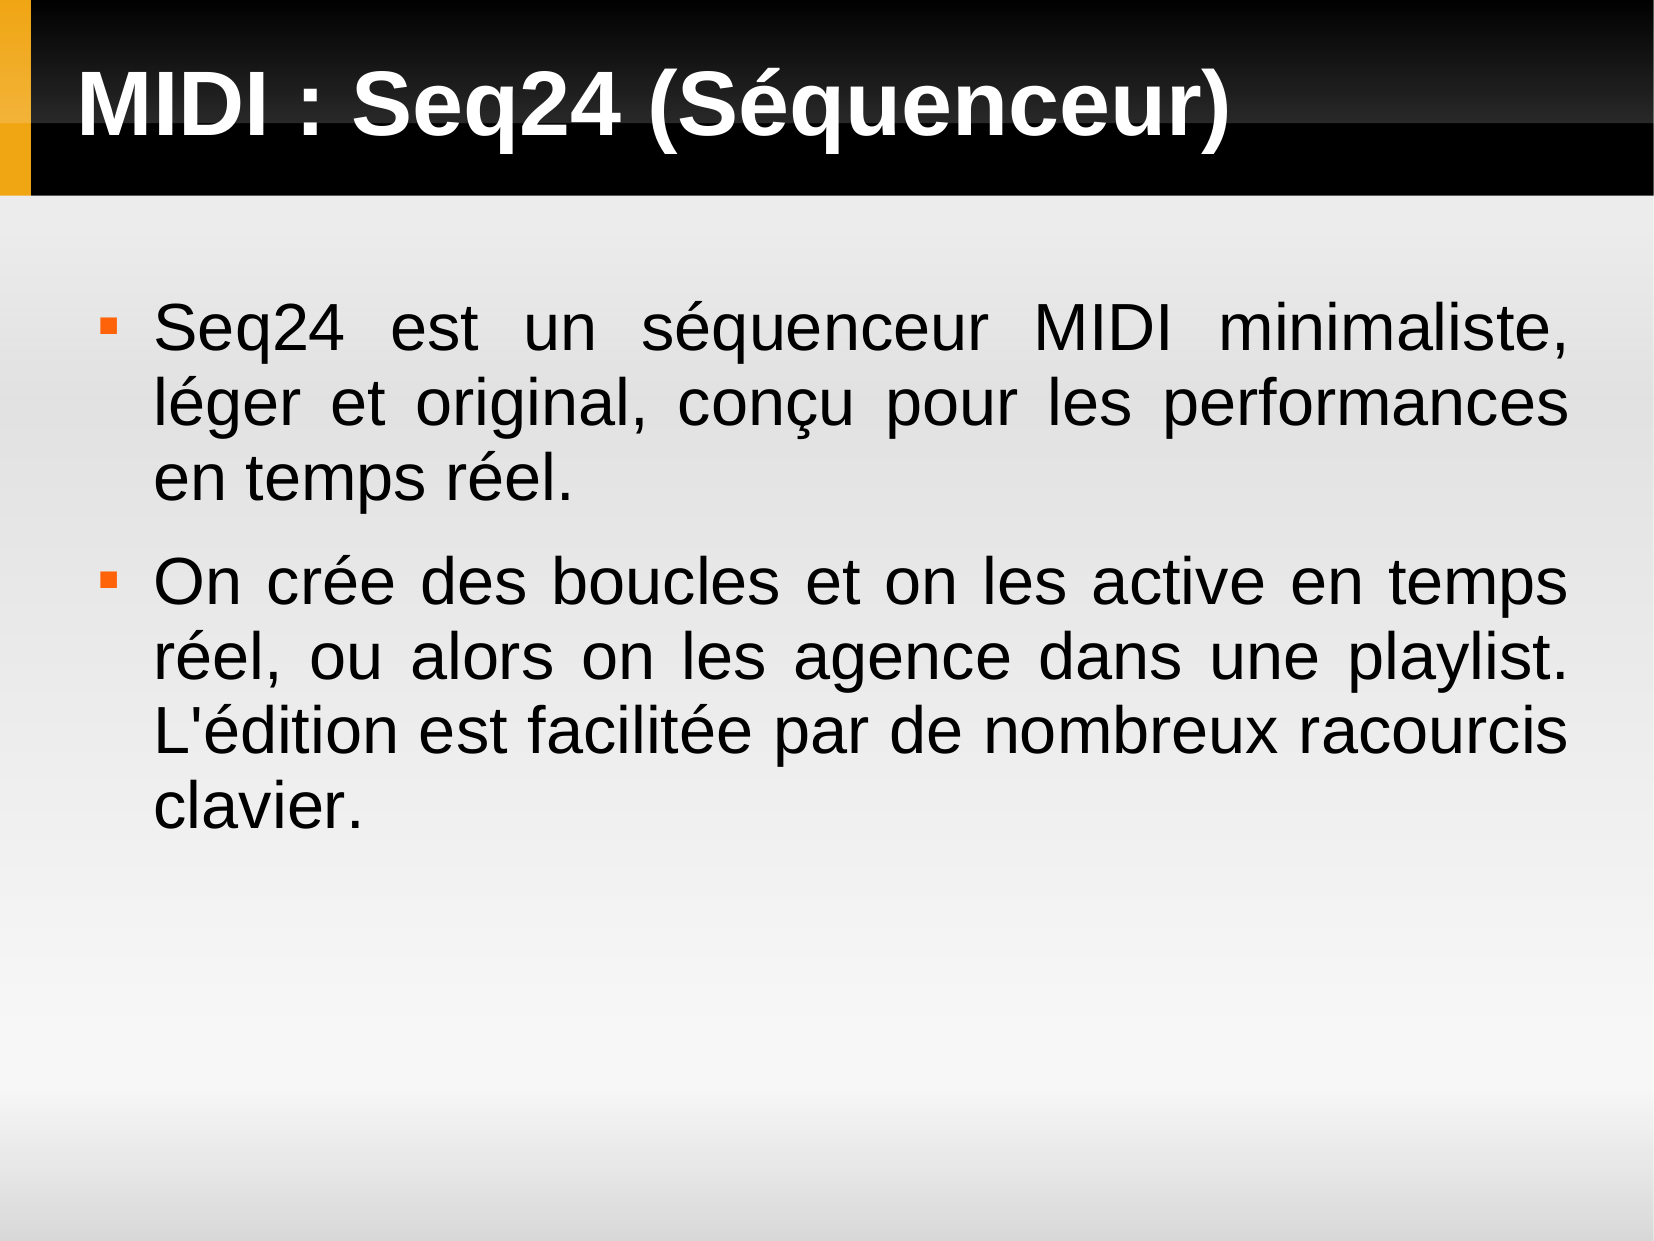

MIDI : Seq24 (Séquenceur)
# Seq24 est un séquenceur MIDI minimaliste, léger et original, conçu pour les performances en temps réel.
On crée des boucles et on les active en temps réel, ou alors on les agence dans une playlist. L'édition est facilitée par de nombreux racourcis clavier.